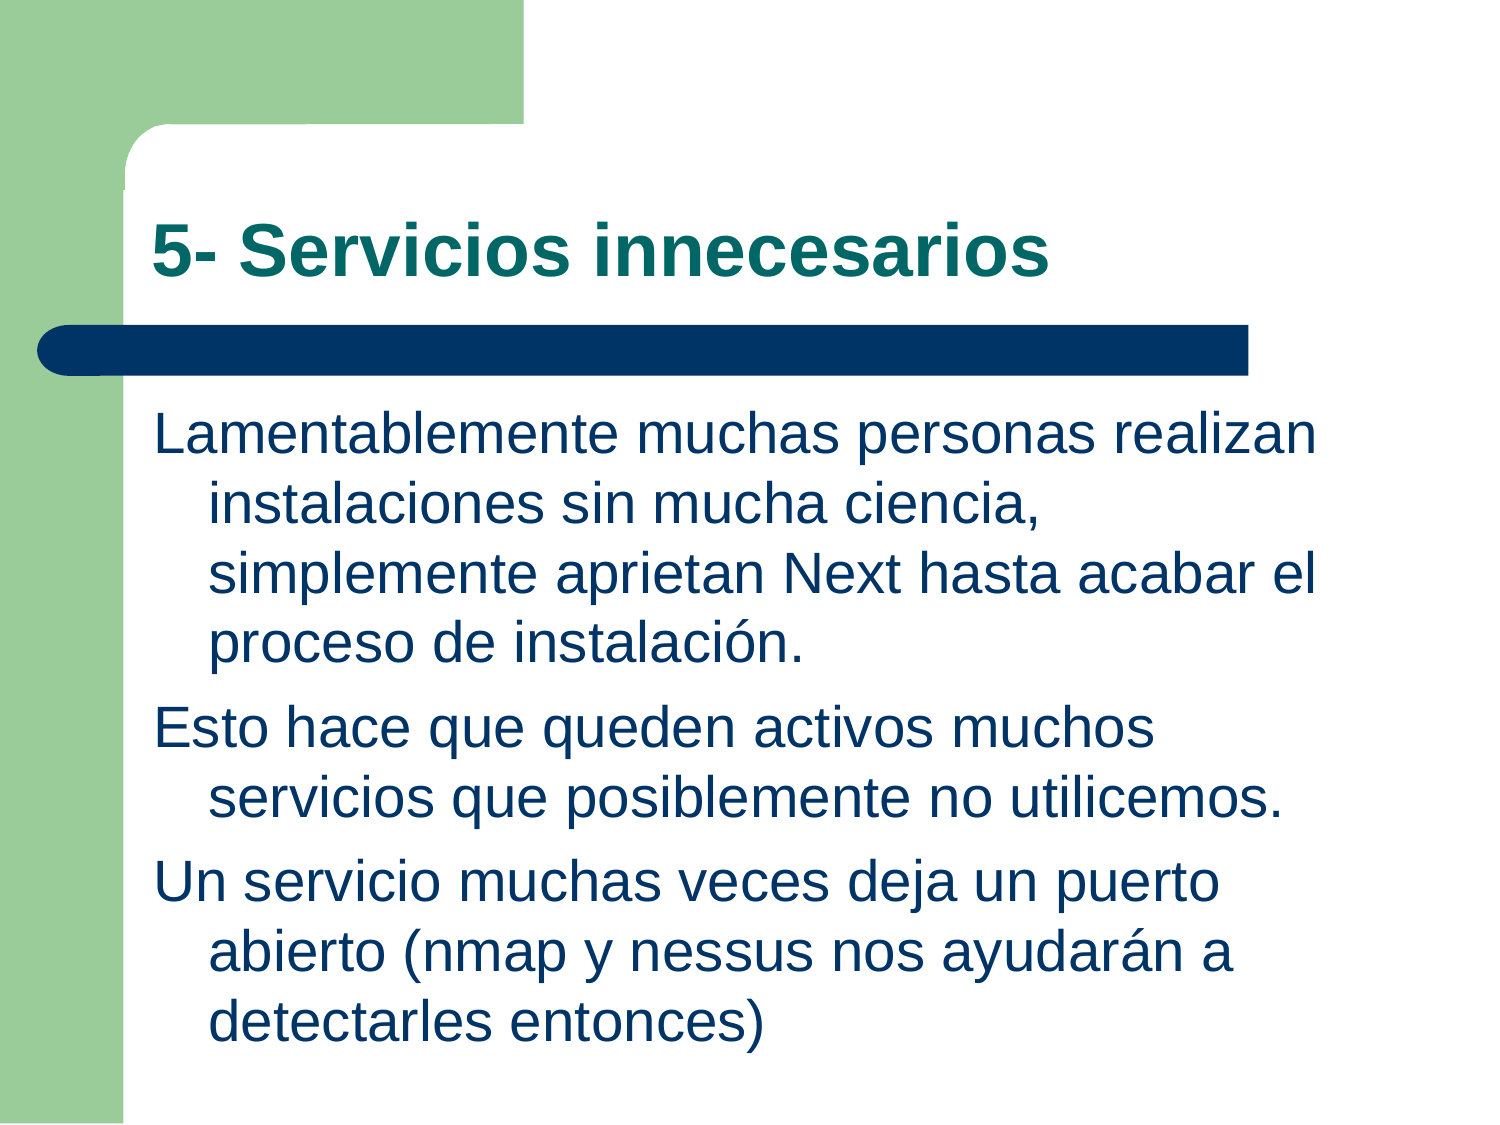

# 5- Servicios innecesarios
Lamentablemente muchas personas realizan instalaciones sin mucha ciencia, simplemente aprietan Next hasta acabar el proceso de instalación.
Esto hace que queden activos muchos servicios que posiblemente no utilicemos.
Un servicio muchas veces deja un puerto abierto (nmap y nessus nos ayudarán a detectarles entonces)